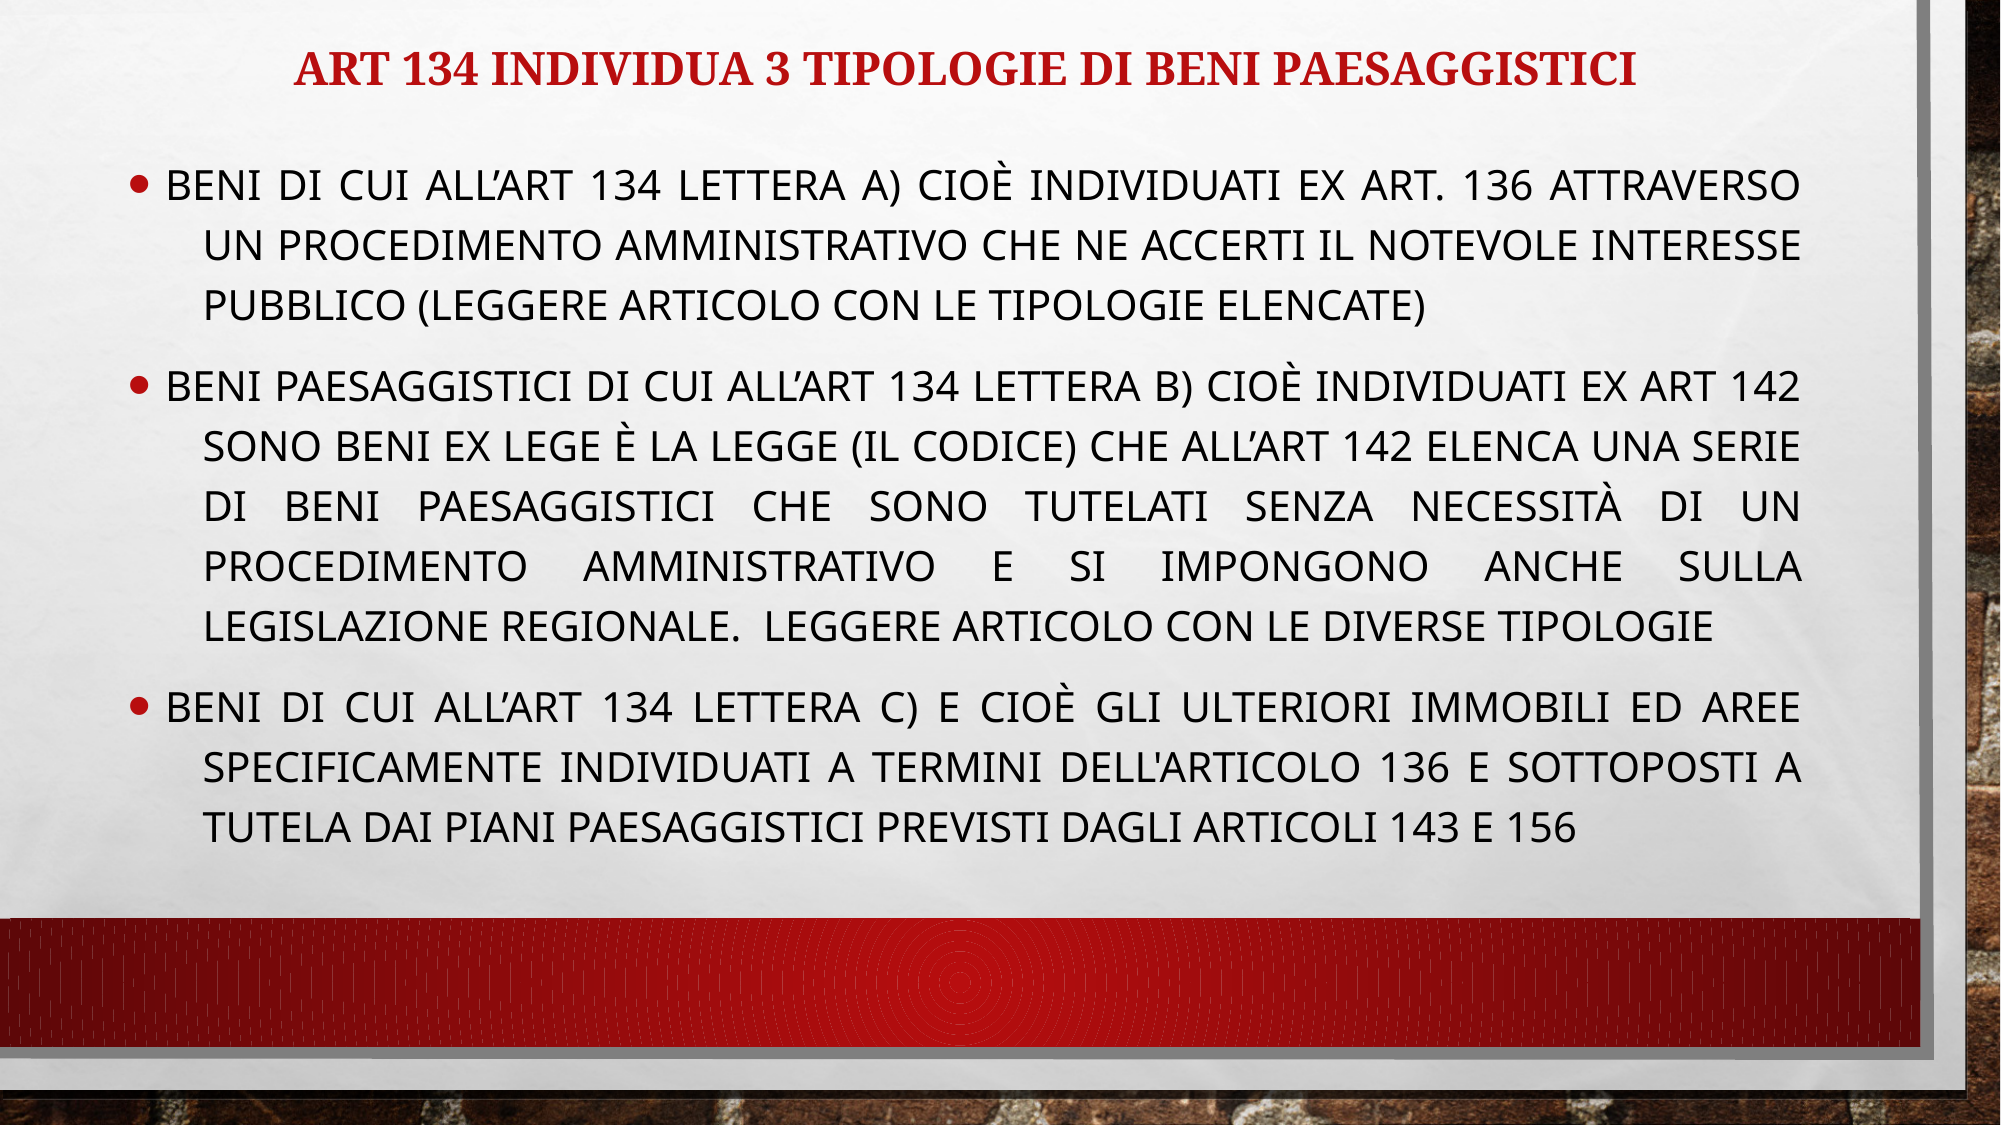

# Art 134 individua 3 tipologie di beni paesaggistici
Beni di cui all’art 134 lettera a) cioè individuati ex art. 136 attraverso un procedimento amministrativo che ne accerti il notevole interesse pubblico (leggere articolo con le tipologie elencate)
Beni paesaggistici di cui all’art 134 lettera b) cioè individuati ex art 142 sono beni ex lege è la legge (il codice) che all’art 142 elenca una serie di beni paesaggistici che sono tutelati senza necessità di un procedimento amministrativo e si impongono anche sulla legislazione regionale. Leggere articolo con le diverse tipologie
Beni di cui all’art 134 lettera c) e cioè gli ulteriori immobili ed aree specificamente individuati a termini dell'articolo 136 e sottoposti a tutela dai piani paesaggistici previsti dagli articoli 143 e 156